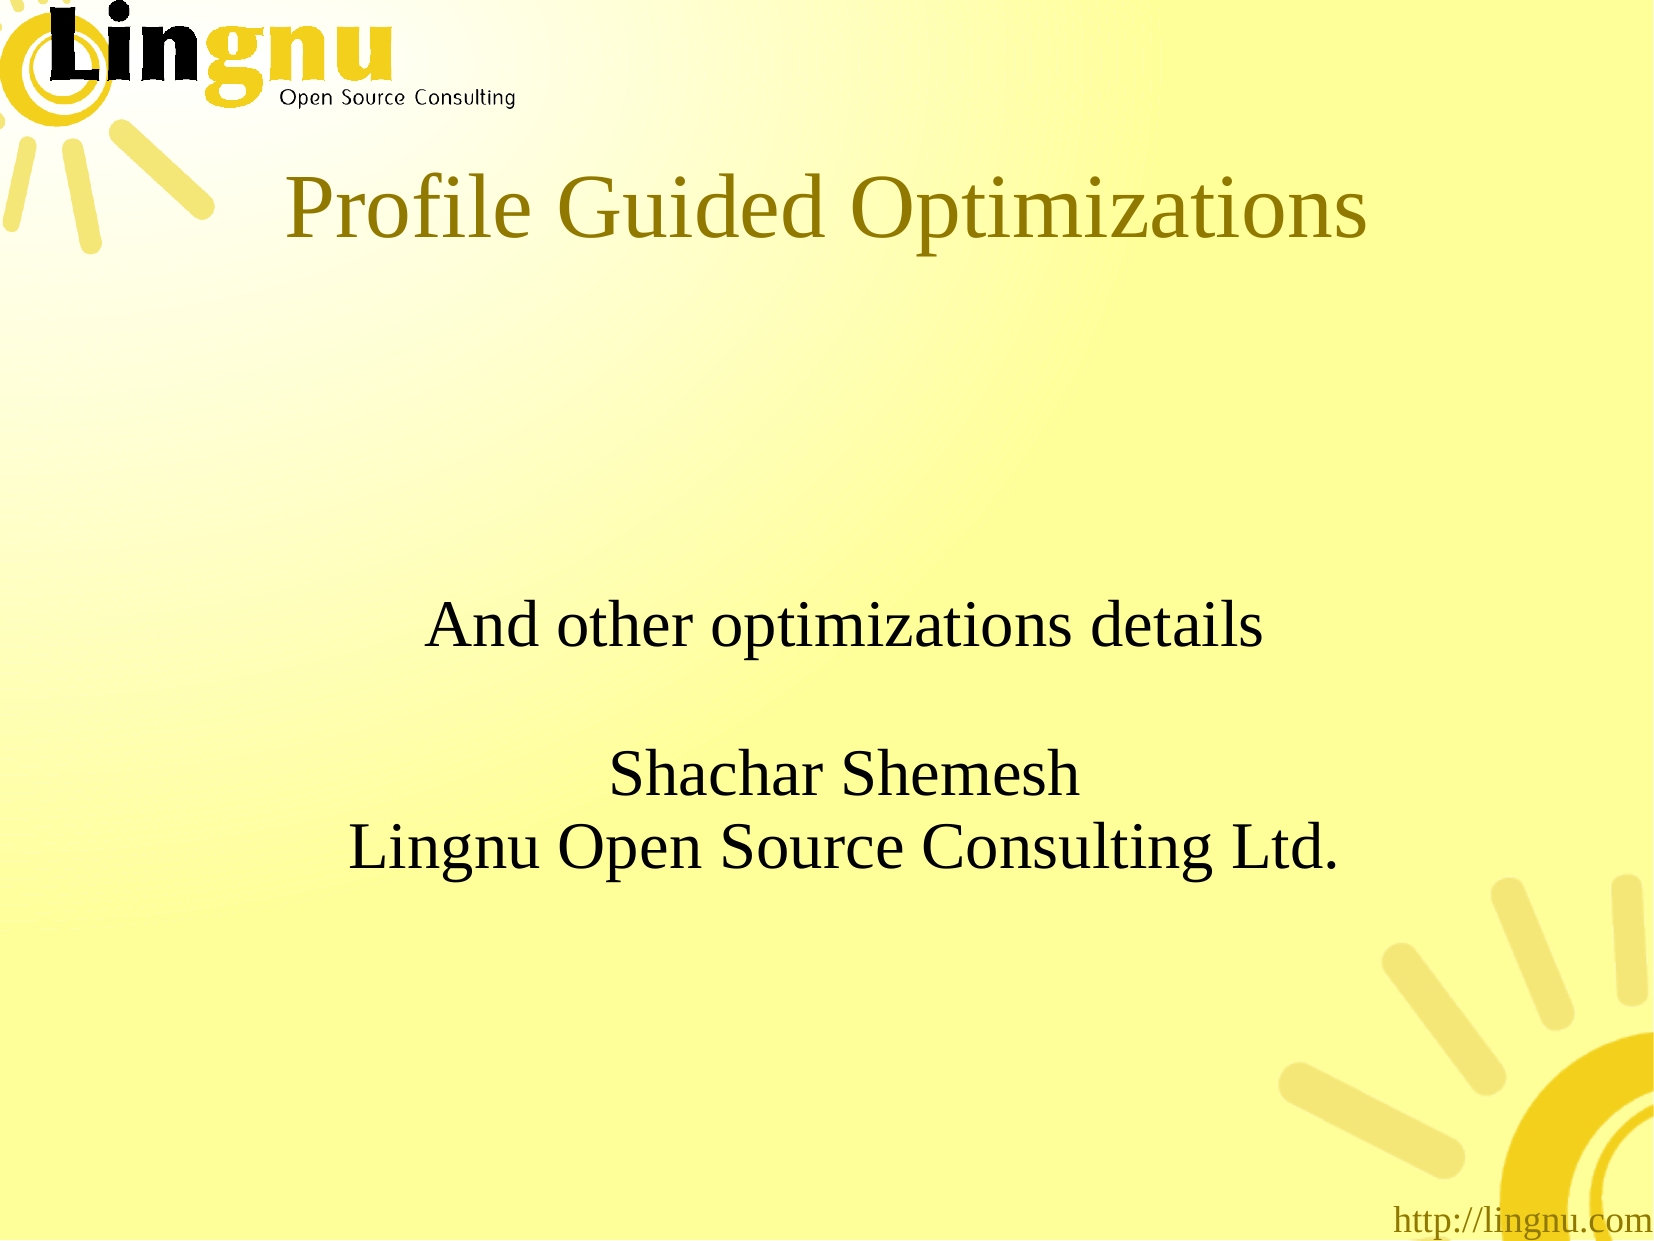

# Profile Guided Optimizations
And other optimizations details
Shachar Shemesh
Lingnu Open Source Consulting Ltd.